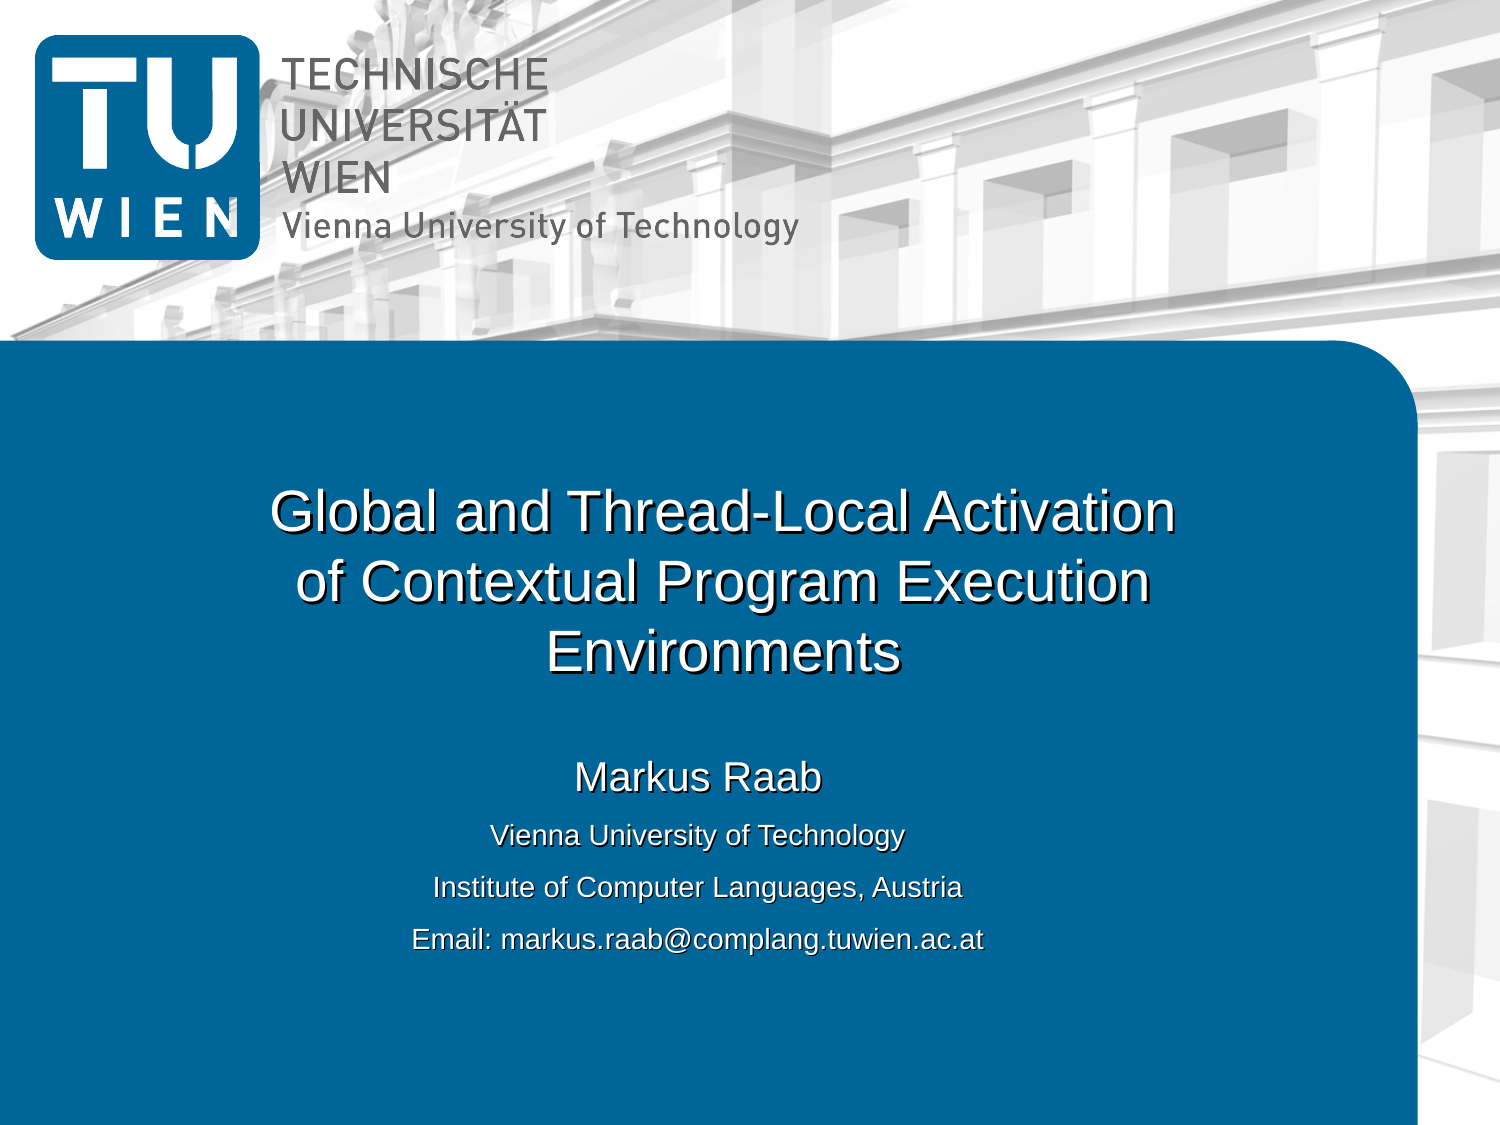

# Global and Thread-Local Activation of Contextual Program Execution Environments
Markus Raab
Vienna University of Technology
Institute of Computer Languages, Austria
Email: markus.raab@complang.tuwien.ac.at